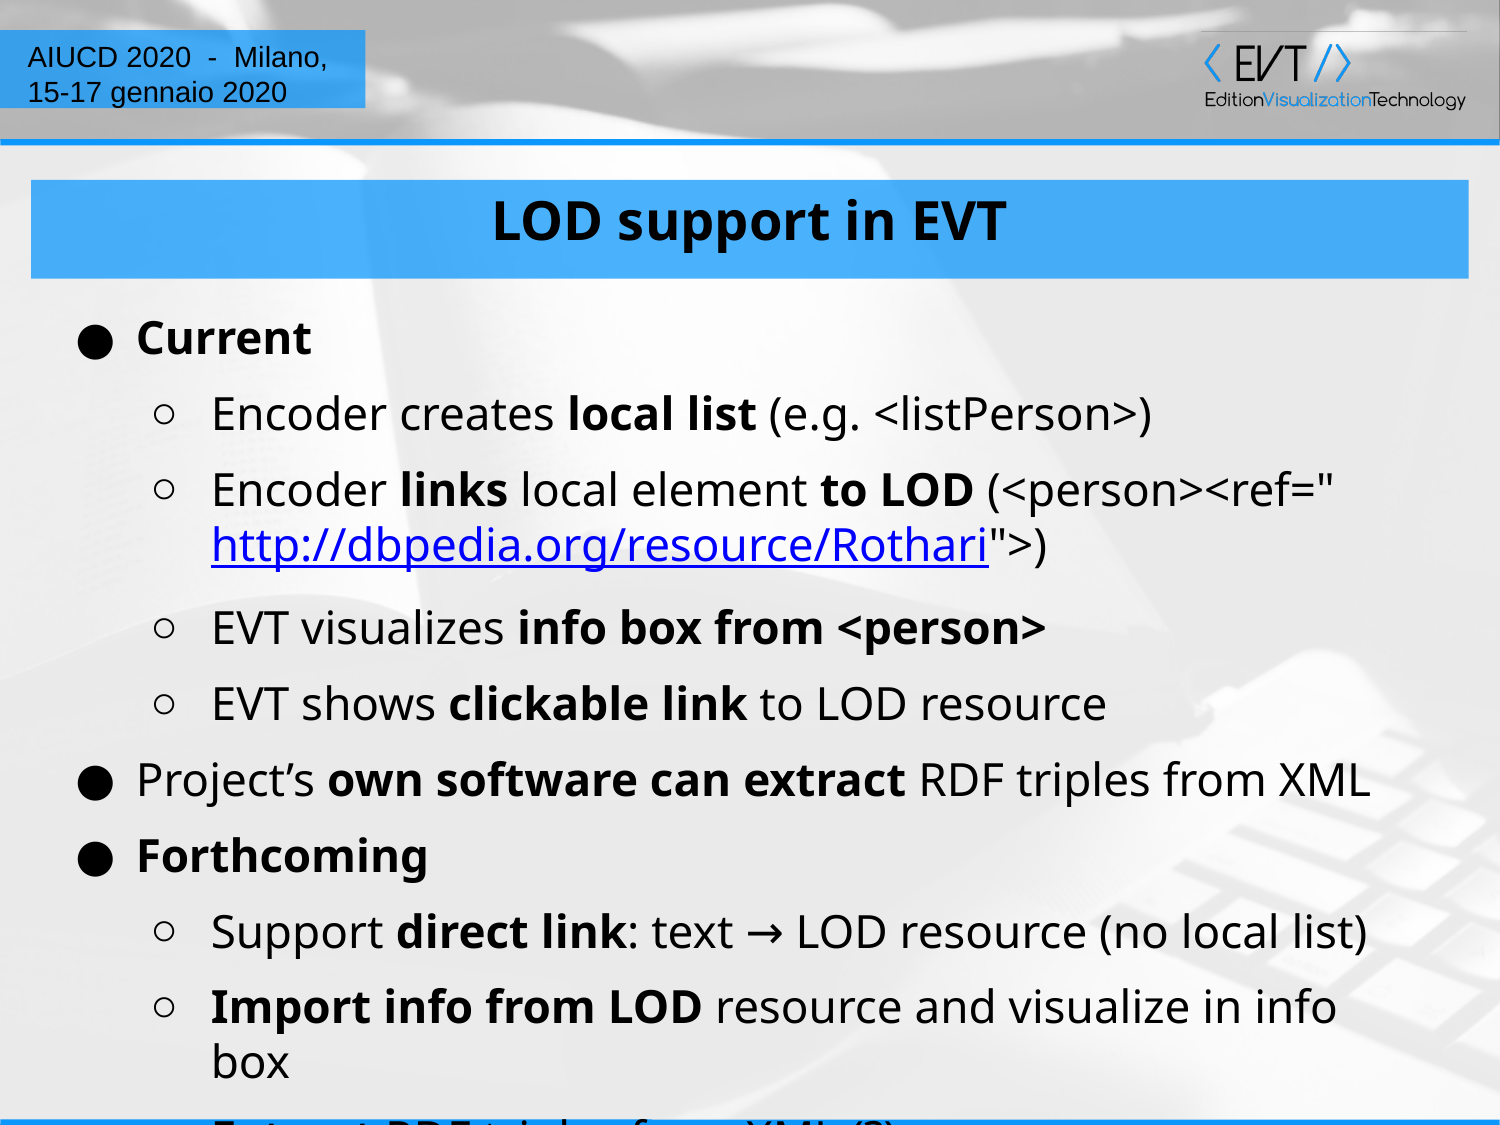

# LOD support in EVT
Current
Encoder creates local list (e.g. <listPerson>)
Encoder links local element to LOD (<person><ref="http://dbpedia.org/resource/Rothari">)
EVT visualizes info box from <person>
EVT shows clickable link to LOD resource
Project’s own software can extract RDF triples from XML
Forthcoming
Support direct link: text → LOD resource (no local list)
Import info from LOD resource and visualize in info box
Extract RDF triples from XML (?)